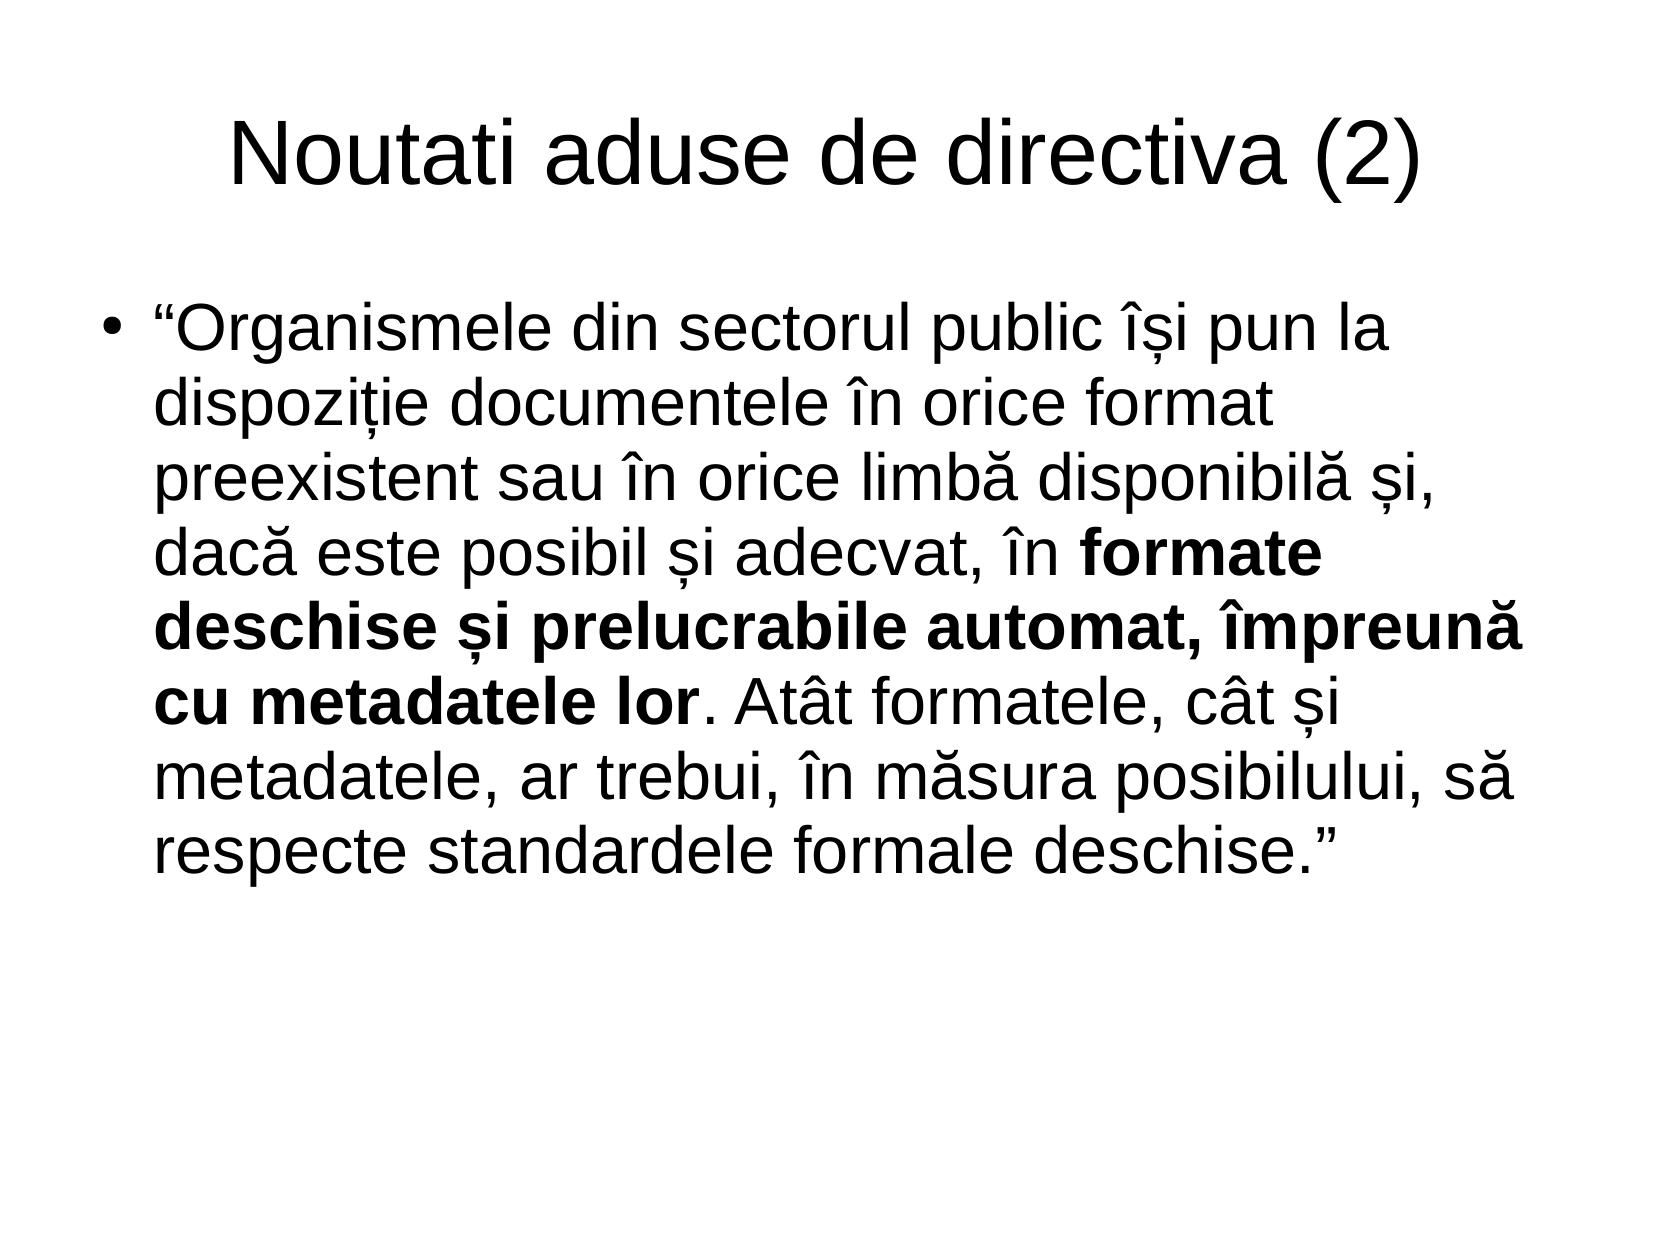

# Noutati aduse de directiva (2)
“Organismele din sectorul public își pun la dispoziție documentele în orice format preexistent sau în orice limbă disponibilă și, dacă este posibil și adecvat, în formate deschise și prelucrabile automat, împreună cu metadatele lor. Atât formatele, cât și metadatele, ar trebui, în măsura posibilului, să respecte standardele formale deschise.”